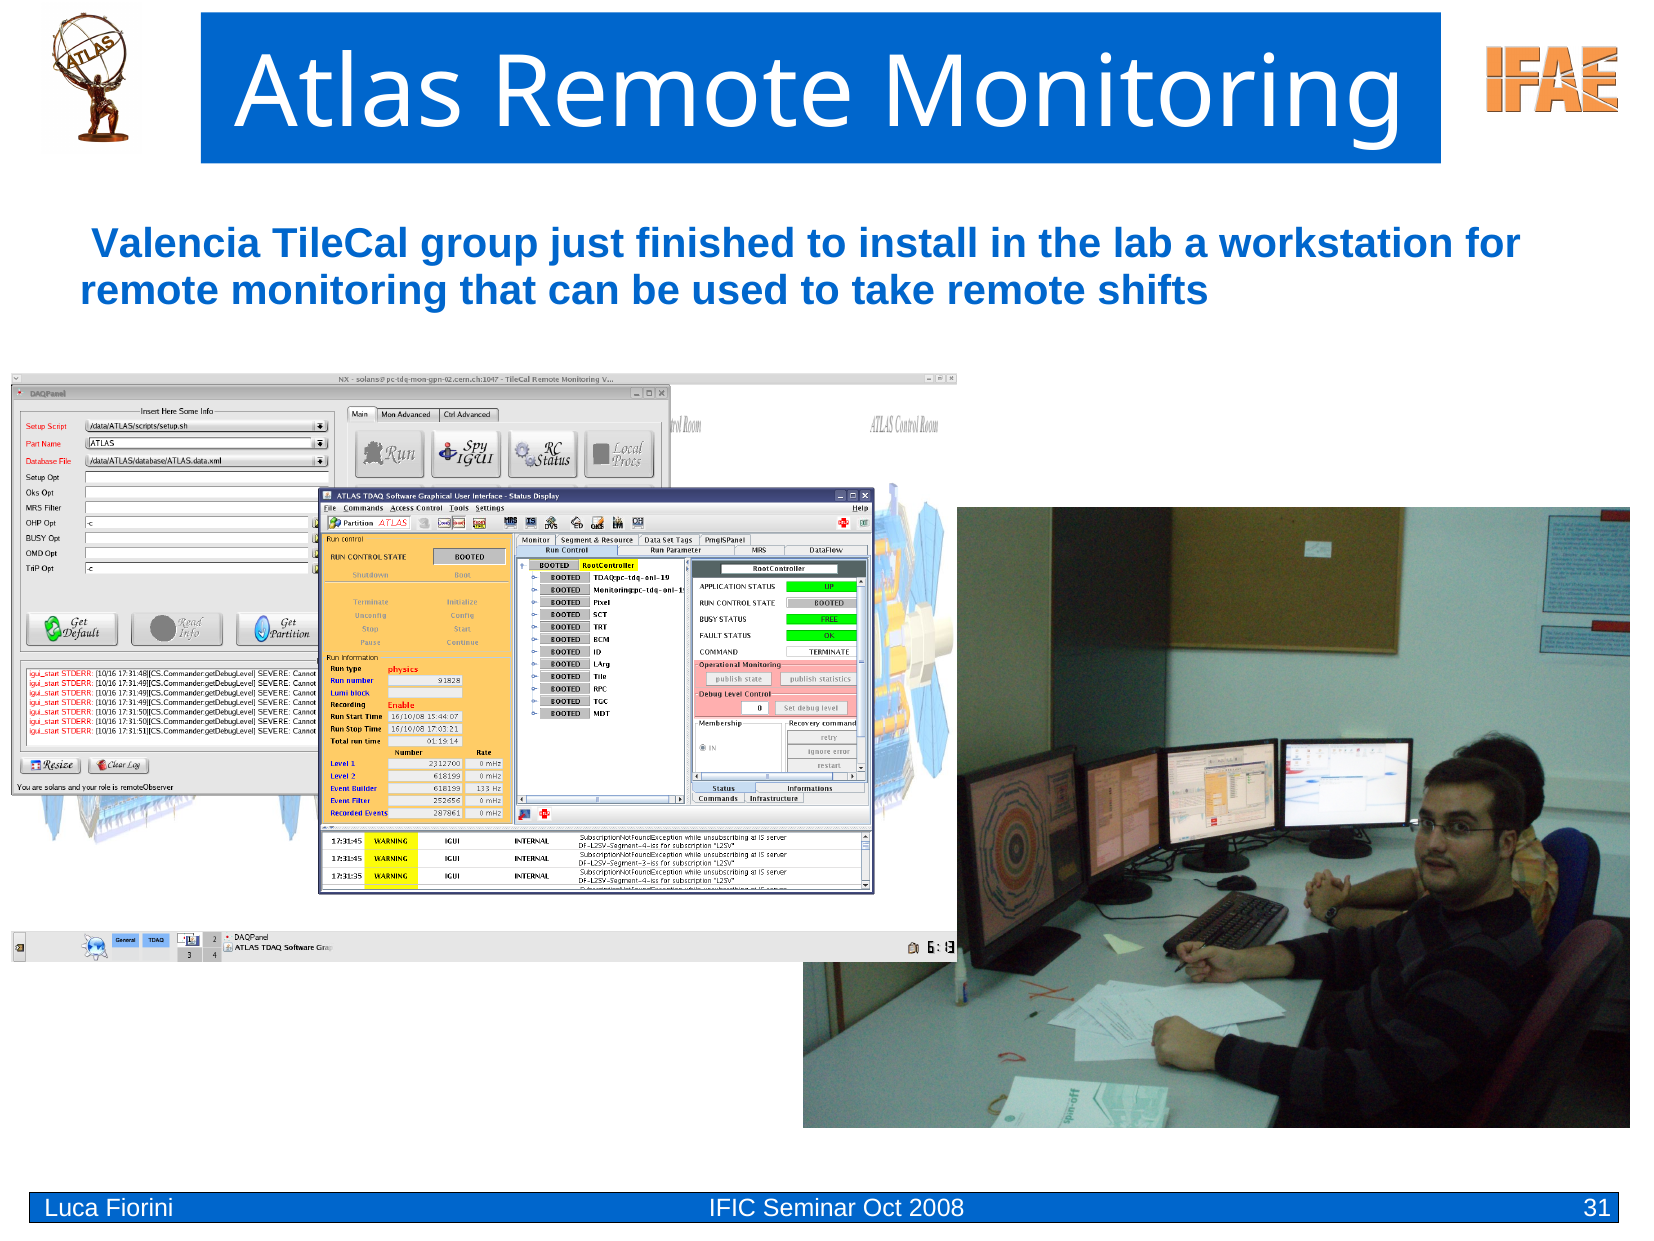

Atlas Remote Monitoring
 Valencia TileCal group just finished to install in the lab a workstation for remote monitoring that can be used to take remote shifts
Luca Fiorini								IFIC Seminar Oct 2008								 31